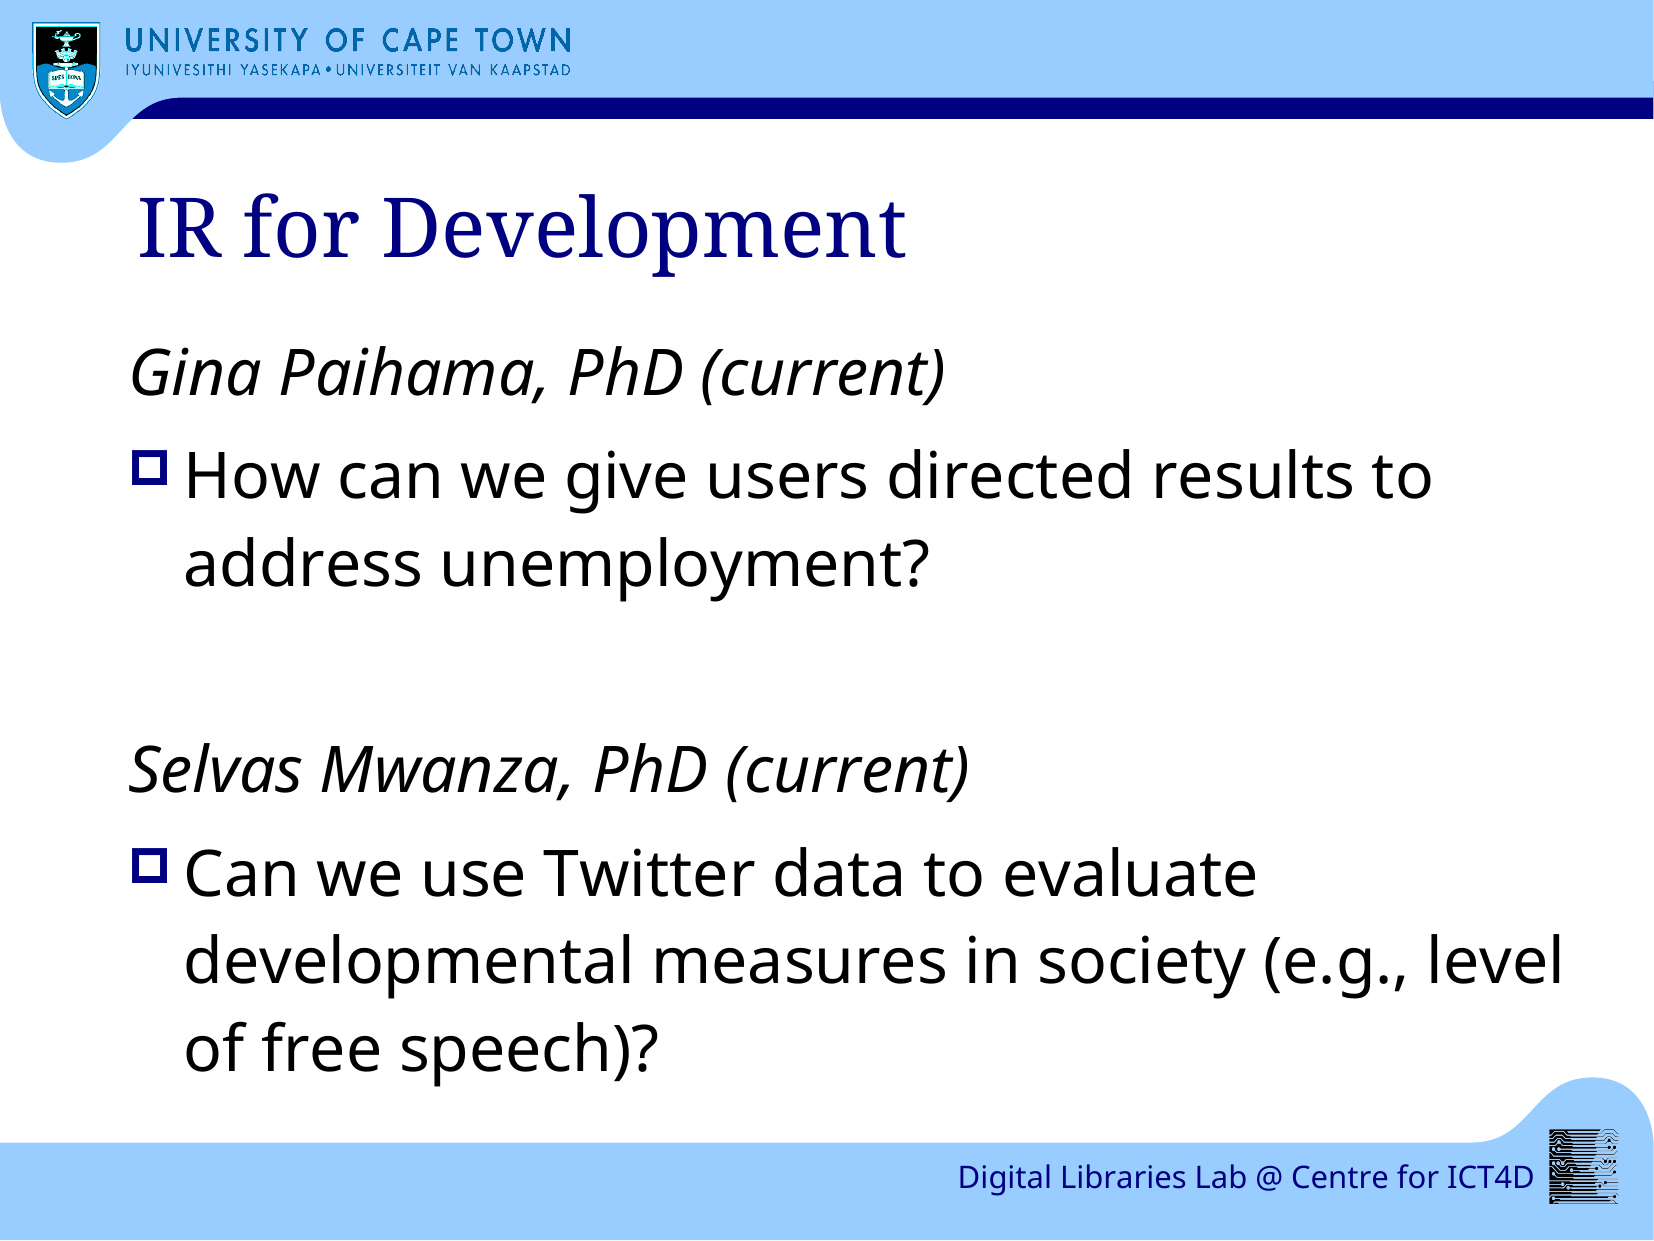

# IR for Development
Gina Paihama, PhD (current)
How can we give users directed results to address unemployment?
Selvas Mwanza, PhD (current)
Can we use Twitter data to evaluate developmental measures in society (e.g., level of free speech)?